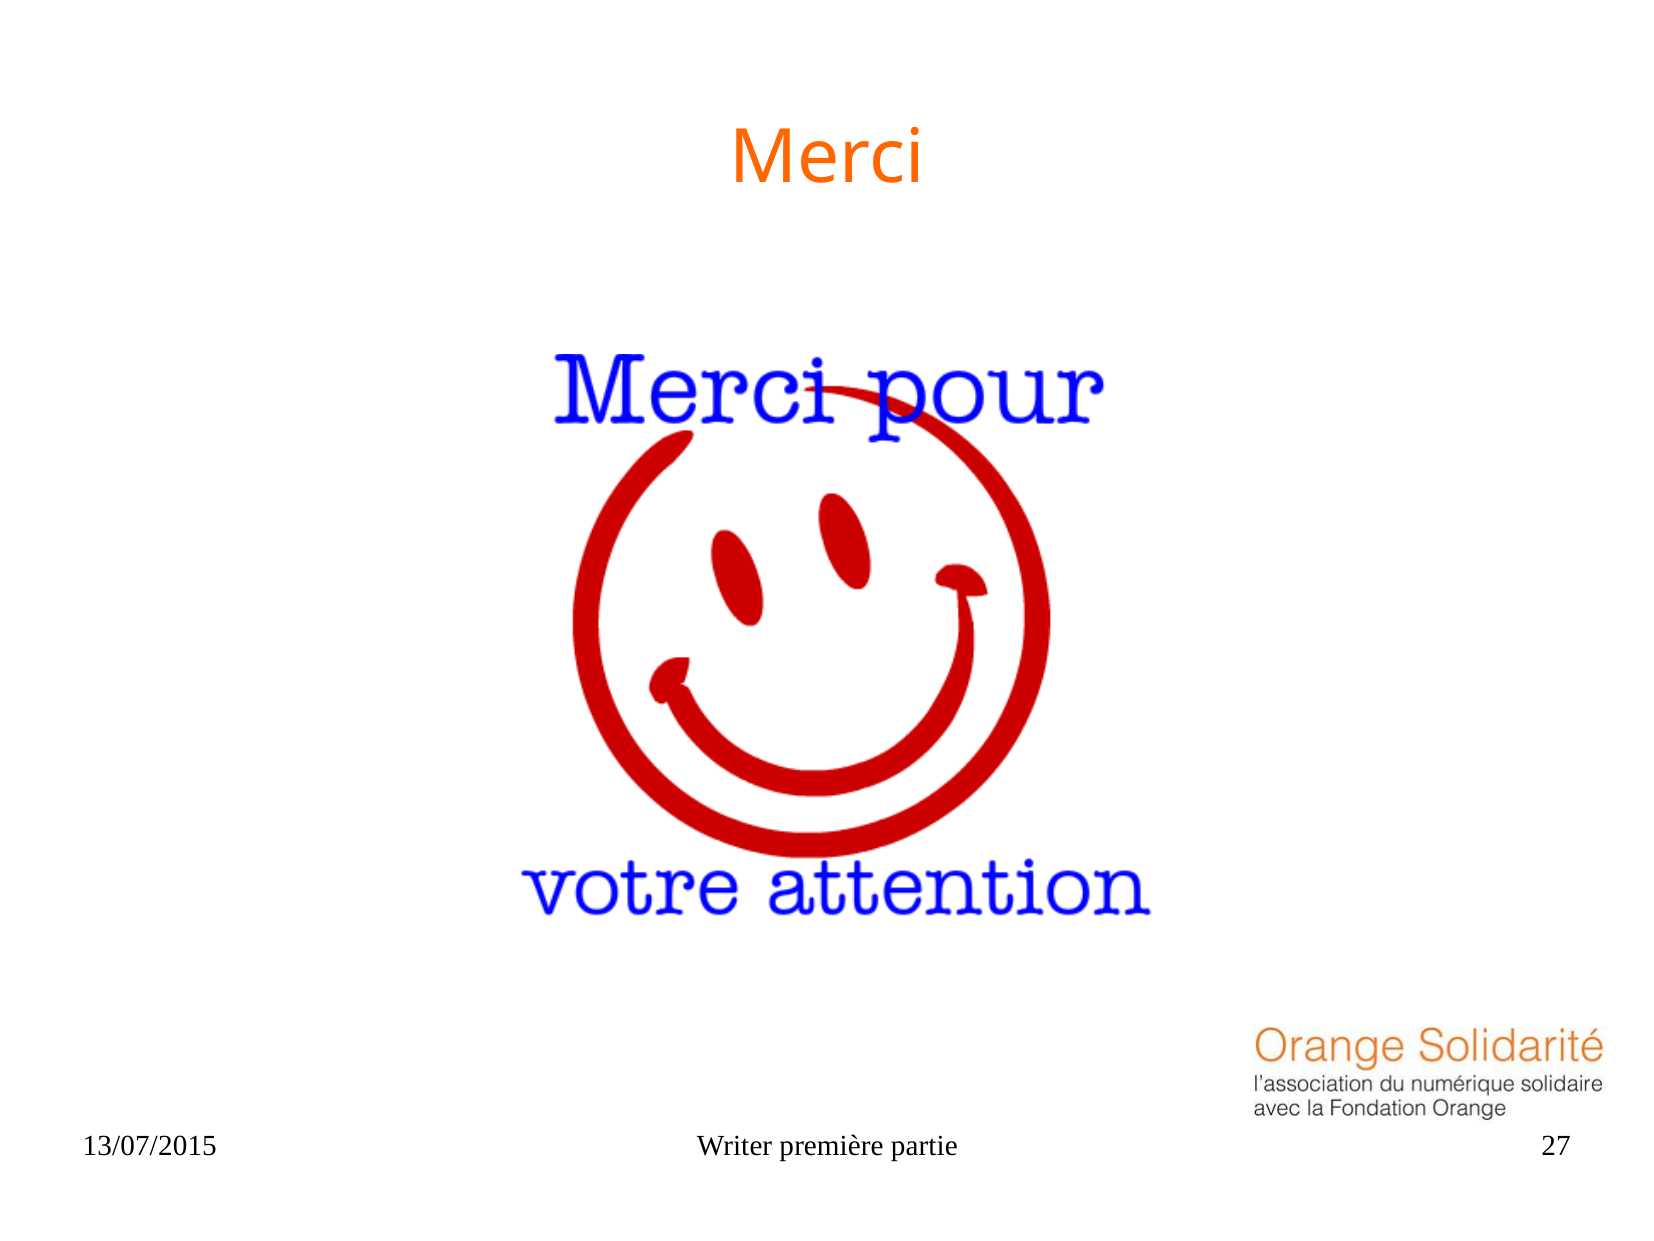

# Merci
13/07/2015
Writer première partie
27